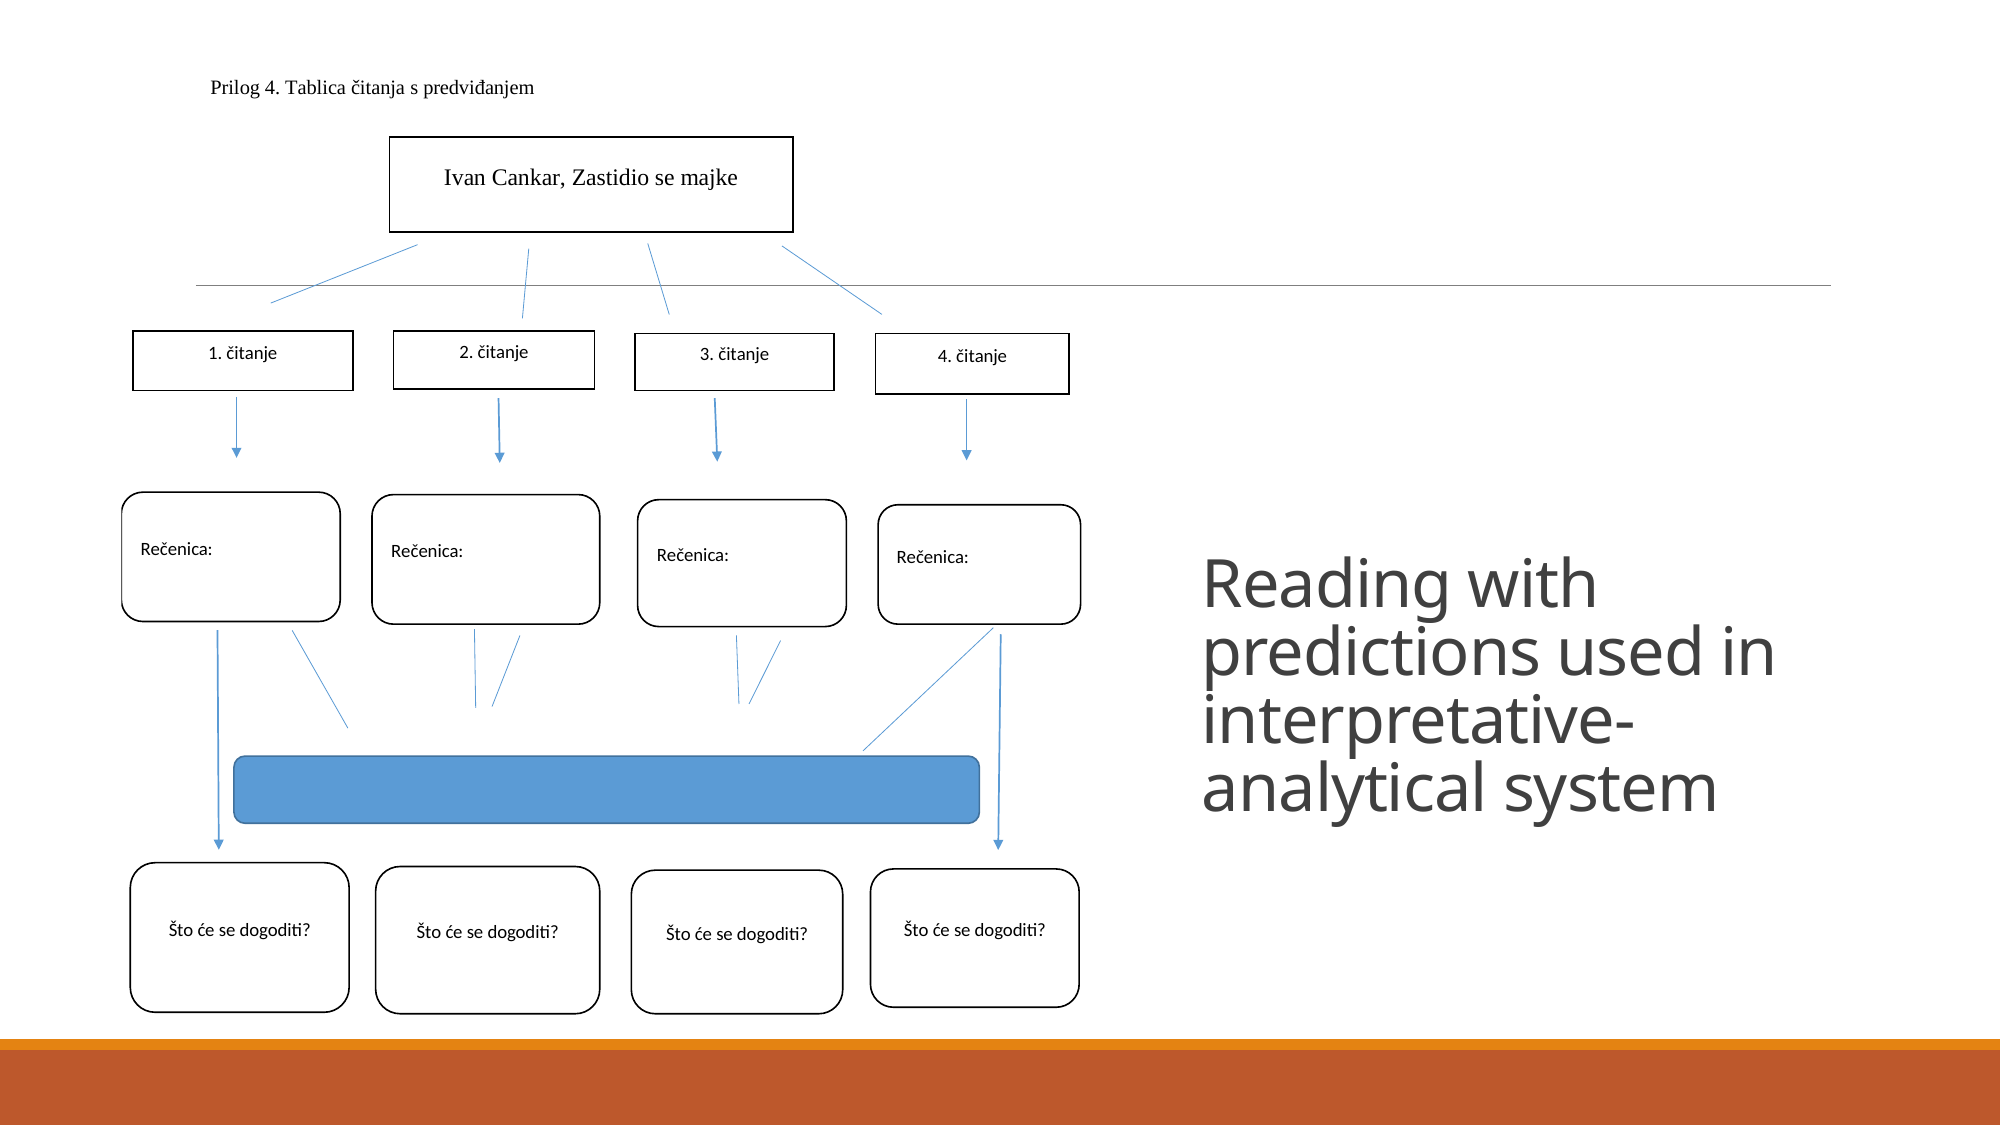

# Reading with predictions used in interpretative-analytical system